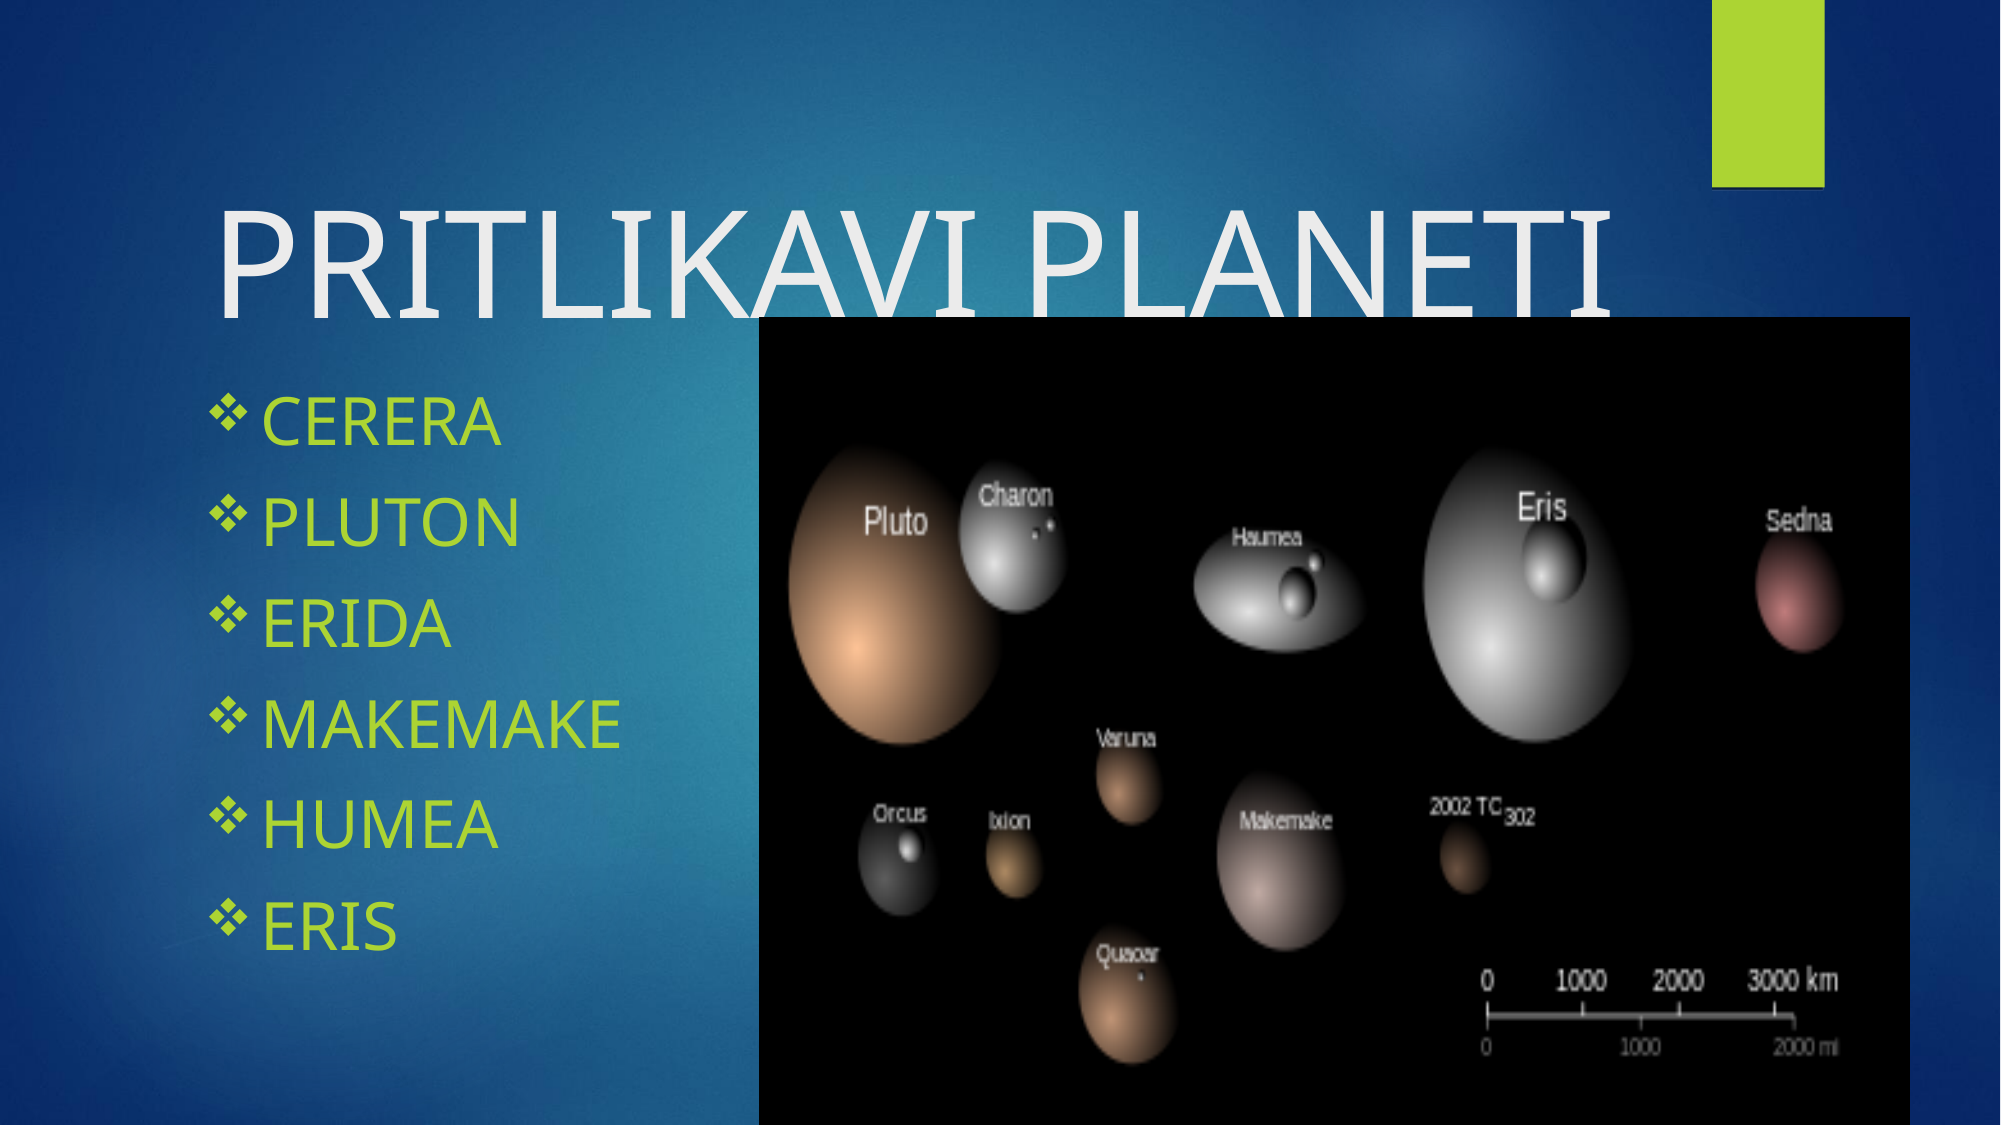

# PRITLIKAVI PLANETI
CERERA
PLUTON
ERIDA
MAKEMAKE
HUMEA
ERIS